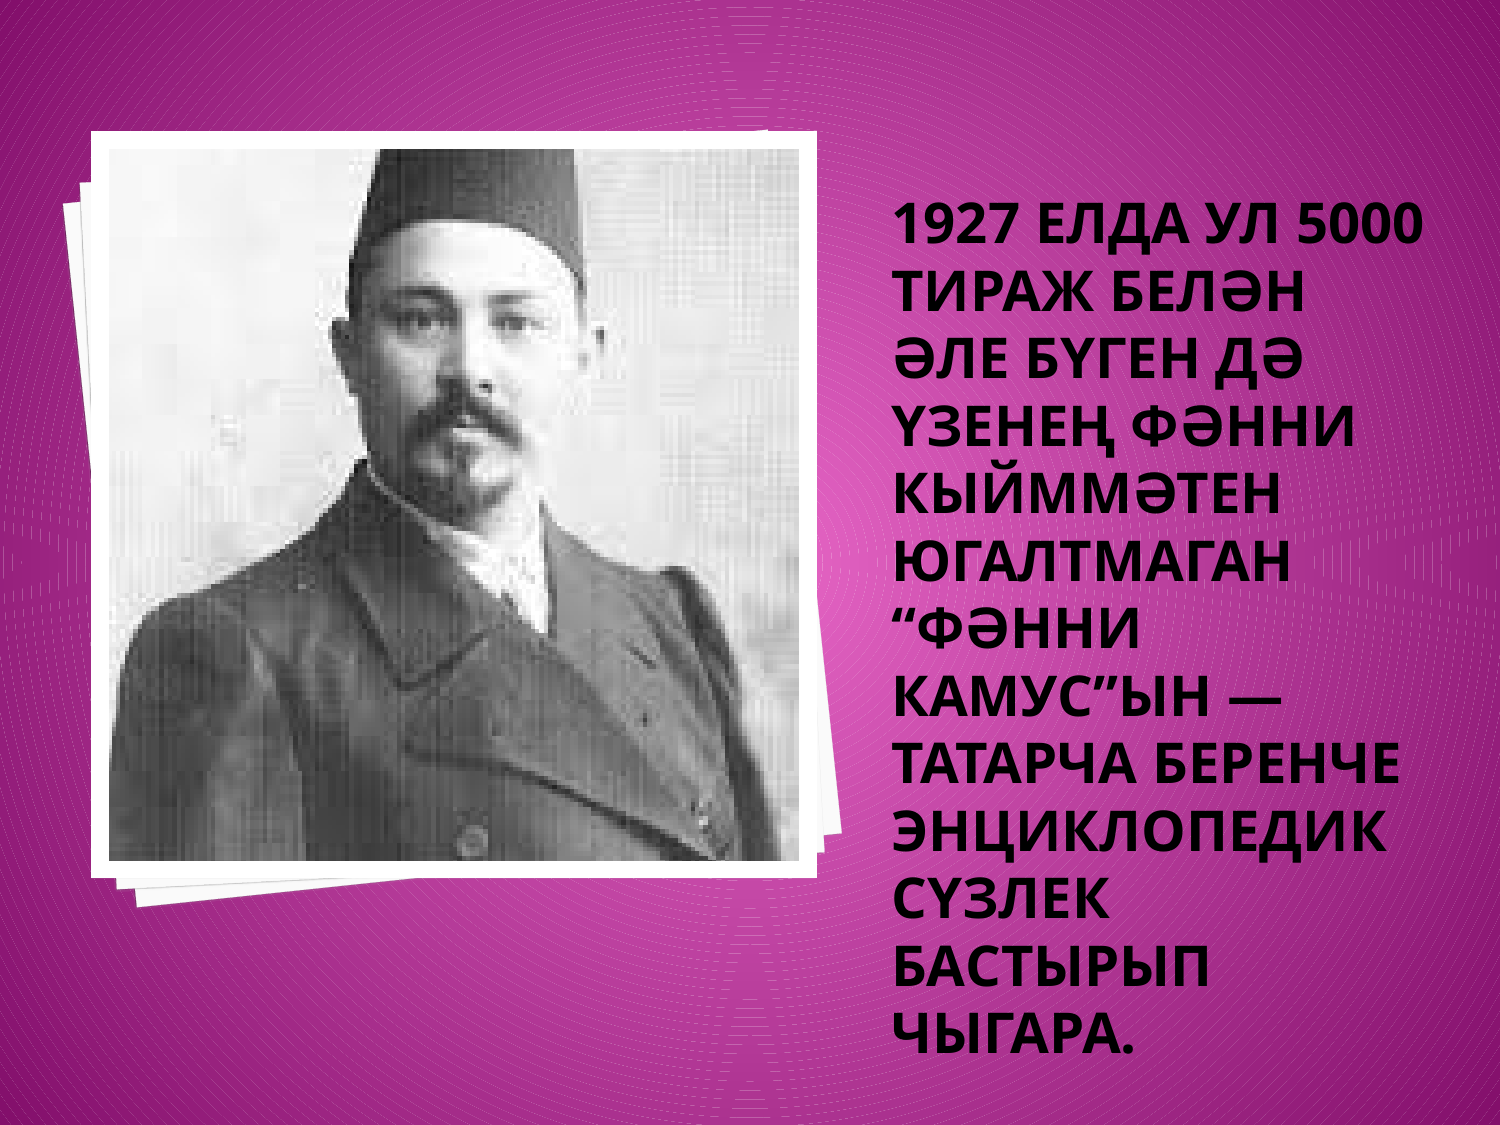

# 1927 елда ул 5000 тираж белән әле бүген дә үзенең фәнни кыйммәтен югалтмаган “Фәнни камус”ын — татарча беренче энциклопедик сүзлек бастырып чыгара.